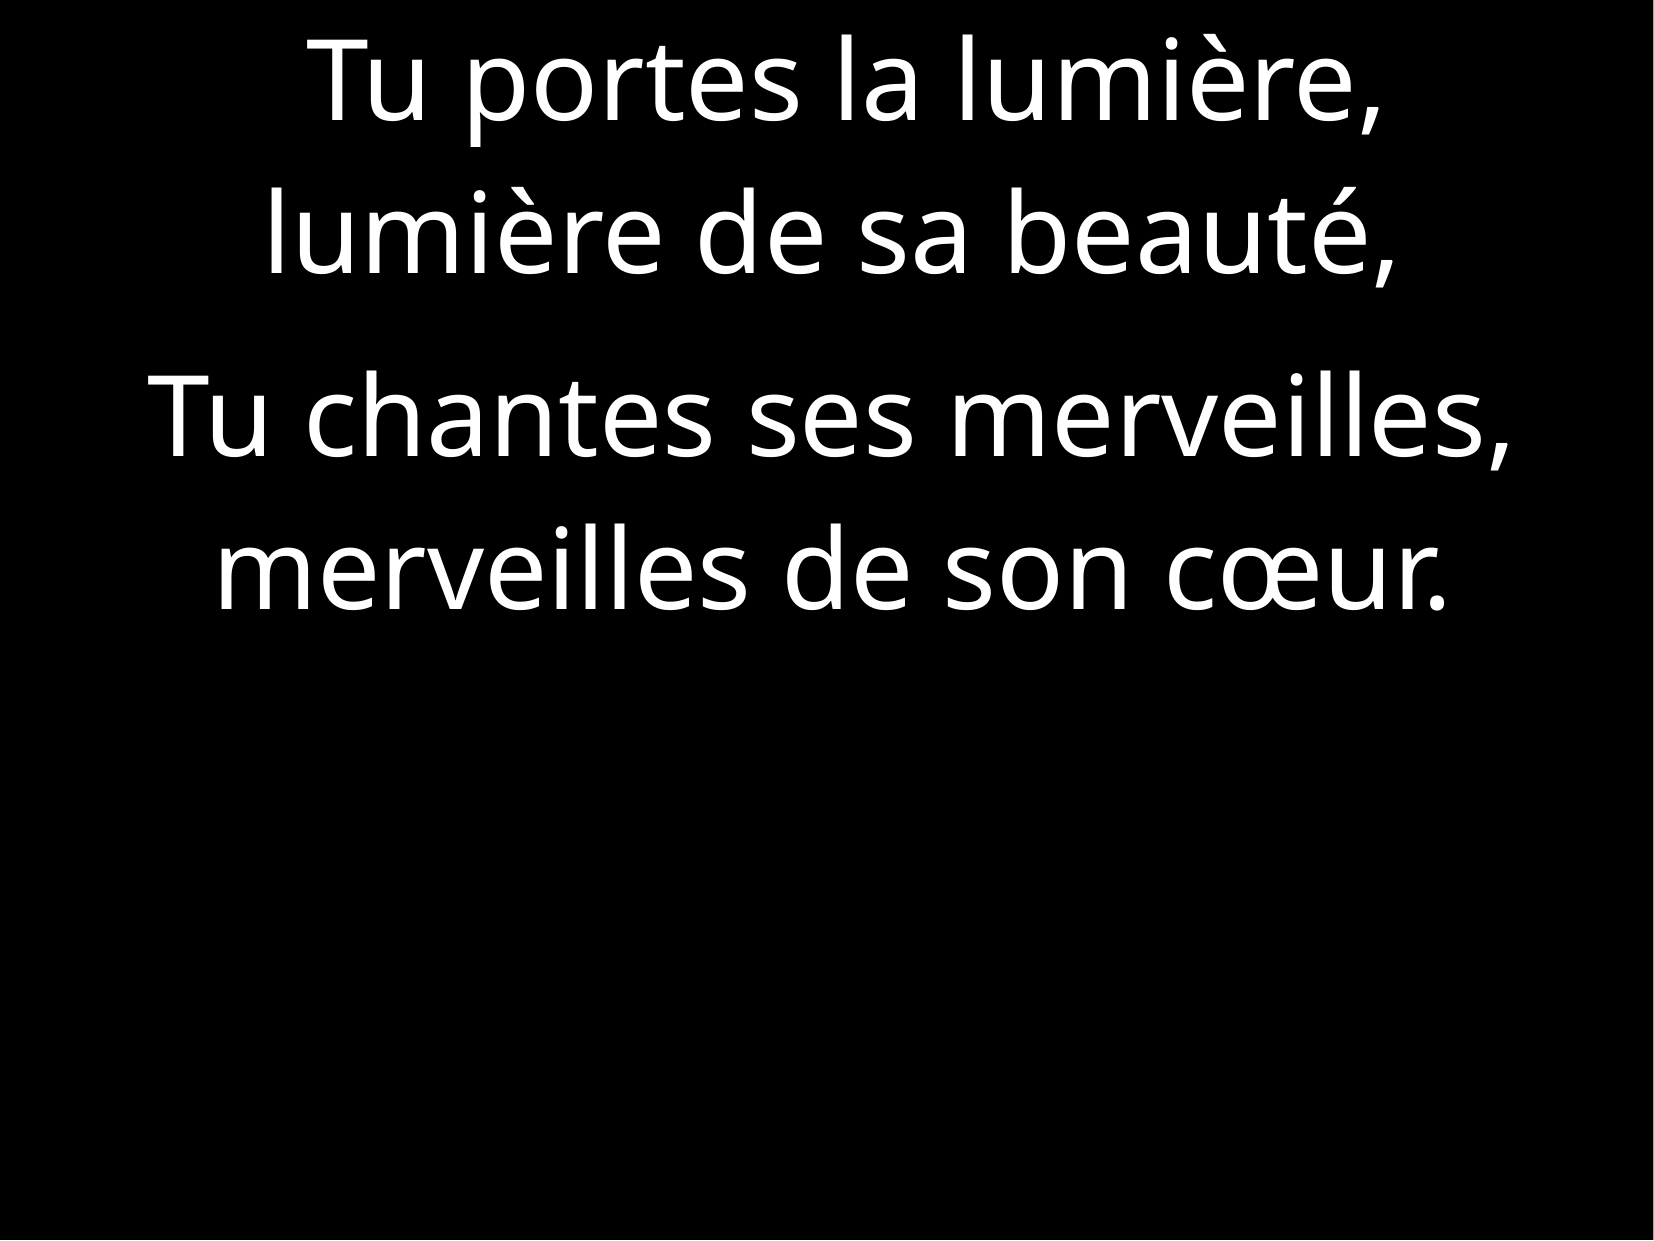

# Tu portes la lumière, lumière de sa beauté,
Tu chantes ses merveilles, merveilles de son cœur.